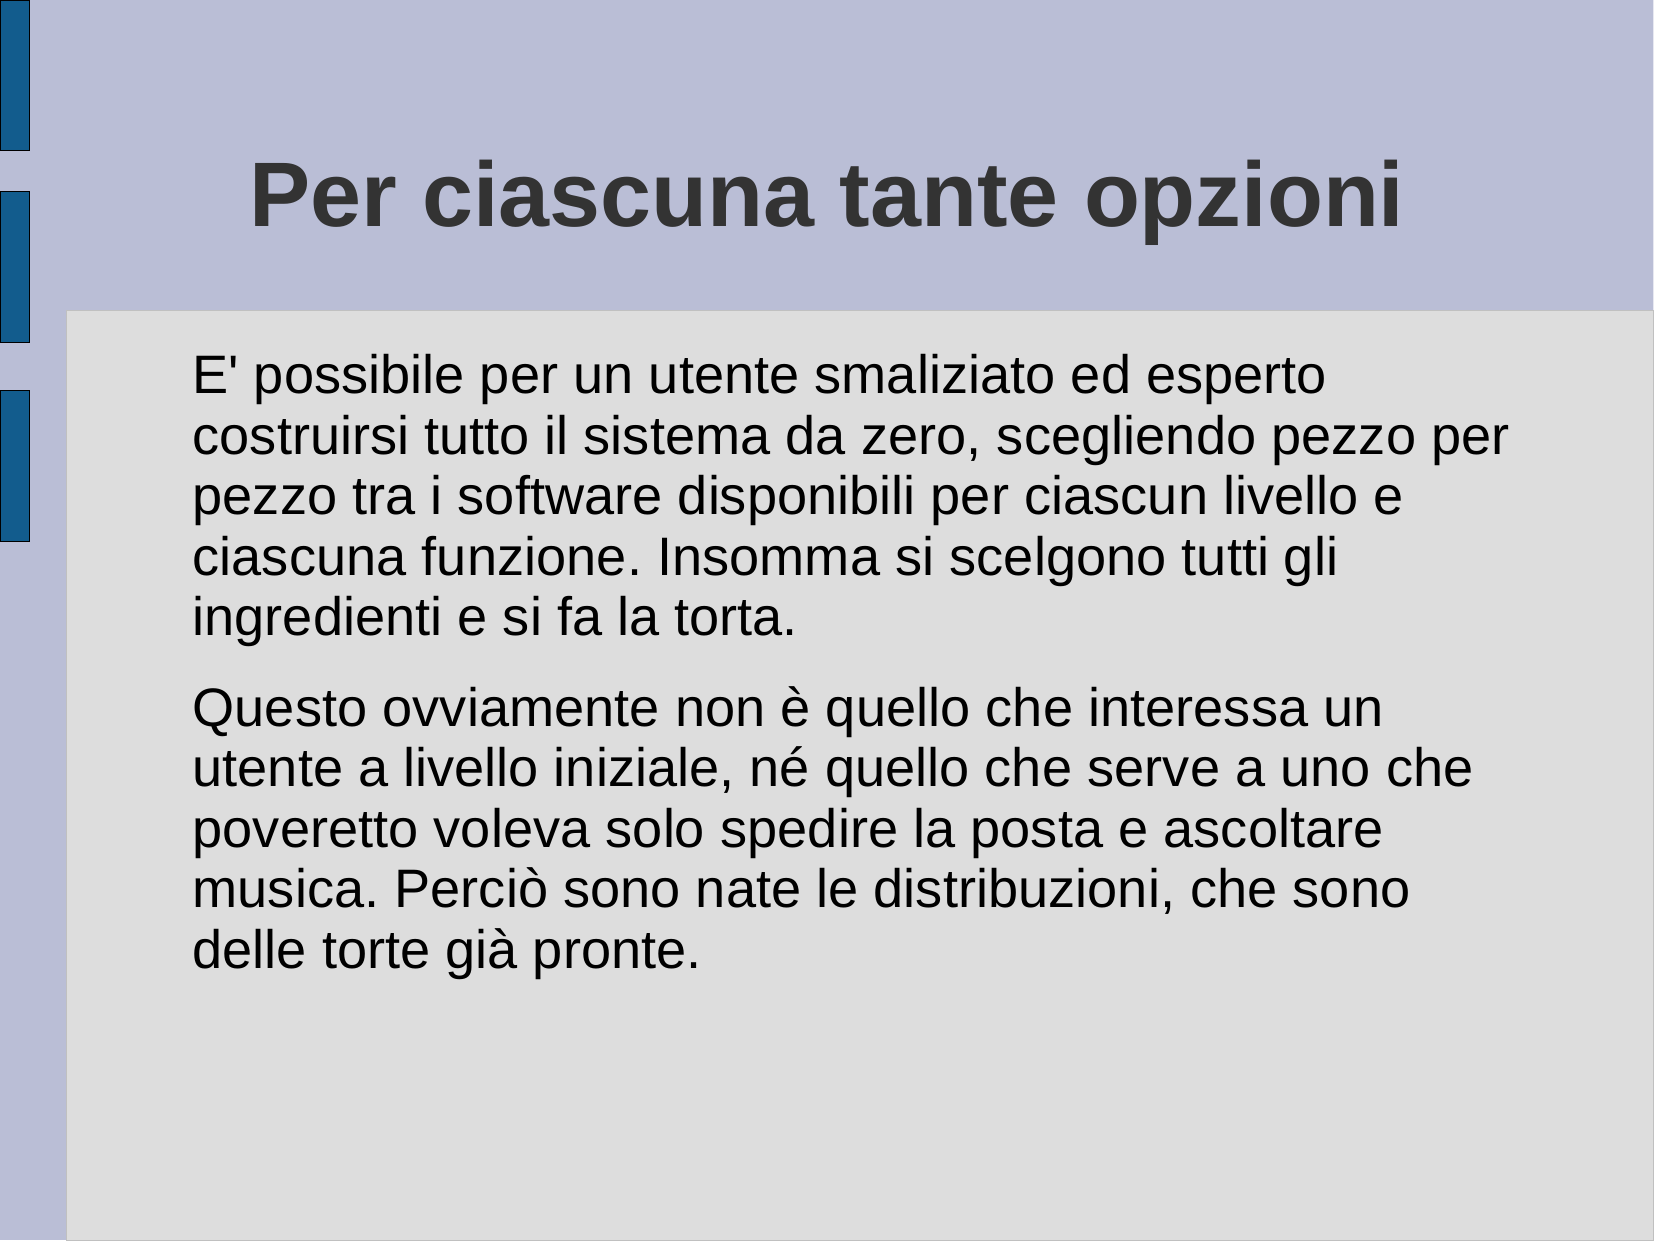

# Per ciascuna tante opzioni
E' possibile per un utente smaliziato ed esperto costruirsi tutto il sistema da zero, scegliendo pezzo per pezzo tra i software disponibili per ciascun livello e ciascuna funzione. Insomma si scelgono tutti gli ingredienti e si fa la torta.
Questo ovviamente non è quello che interessa un utente a livello iniziale, né quello che serve a uno che poveretto voleva solo spedire la posta e ascoltare musica. Perciò sono nate le distribuzioni, che sono delle torte già pronte.